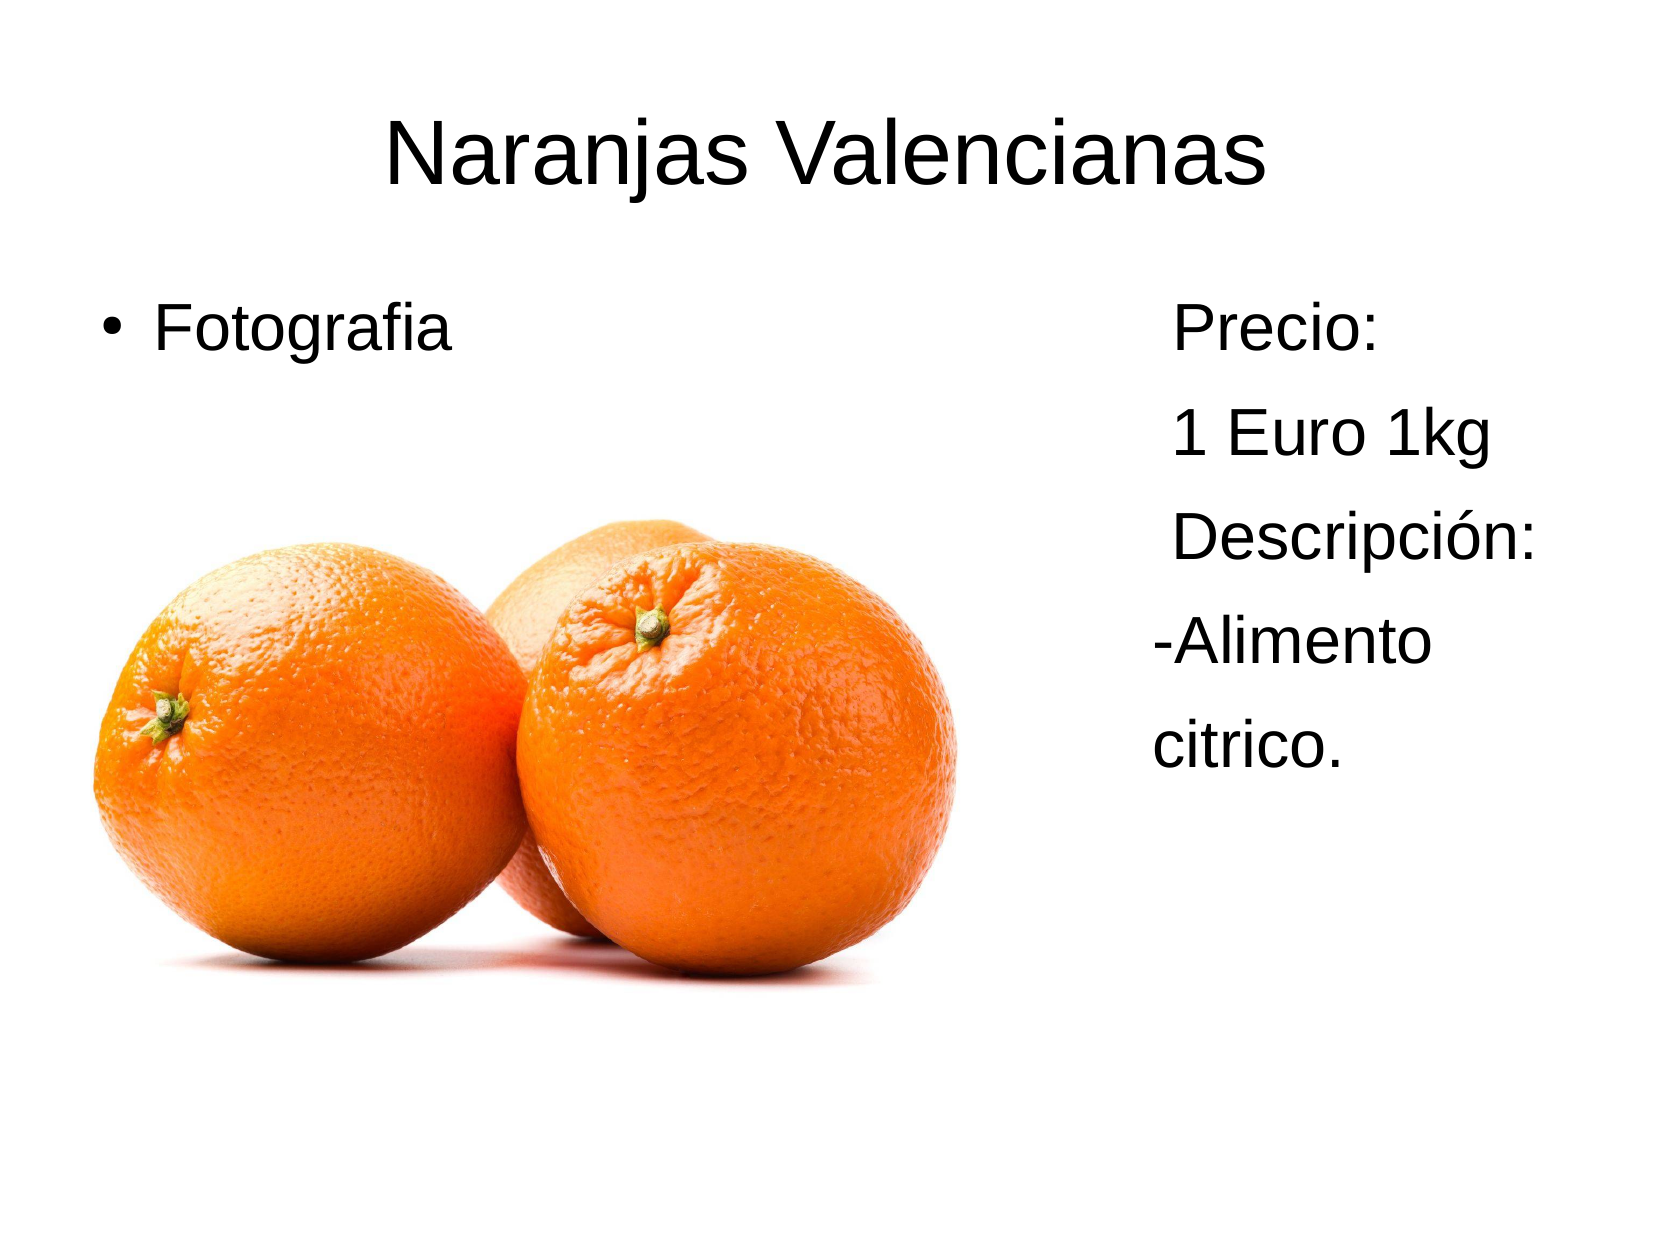

# Naranjas Valencianas
Fotografia Precio:
 1 Euro 1kg
 Descripción:
 -Alimento
 citrico.